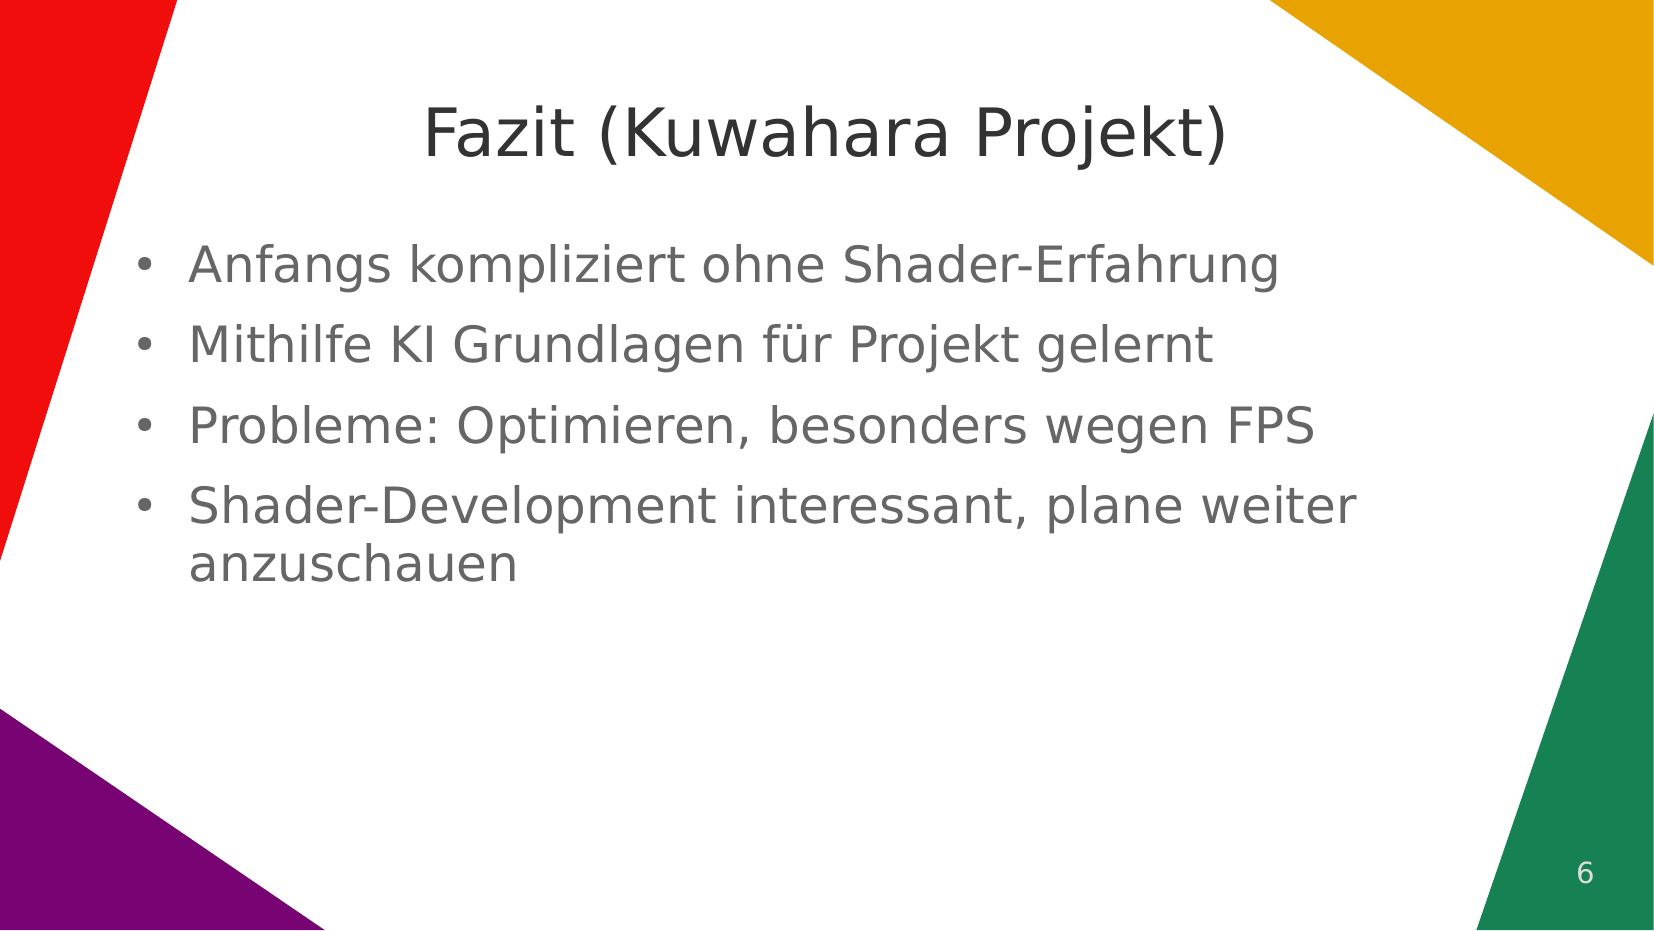

# Fazit (Kuwahara Projekt)
Anfangs kompliziert ohne Shader-Erfahrung
Mithilfe KI Grundlagen für Projekt gelernt
Probleme: Optimieren, besonders wegen FPS
Shader-Development interessant, plane weiter anzuschauen
6